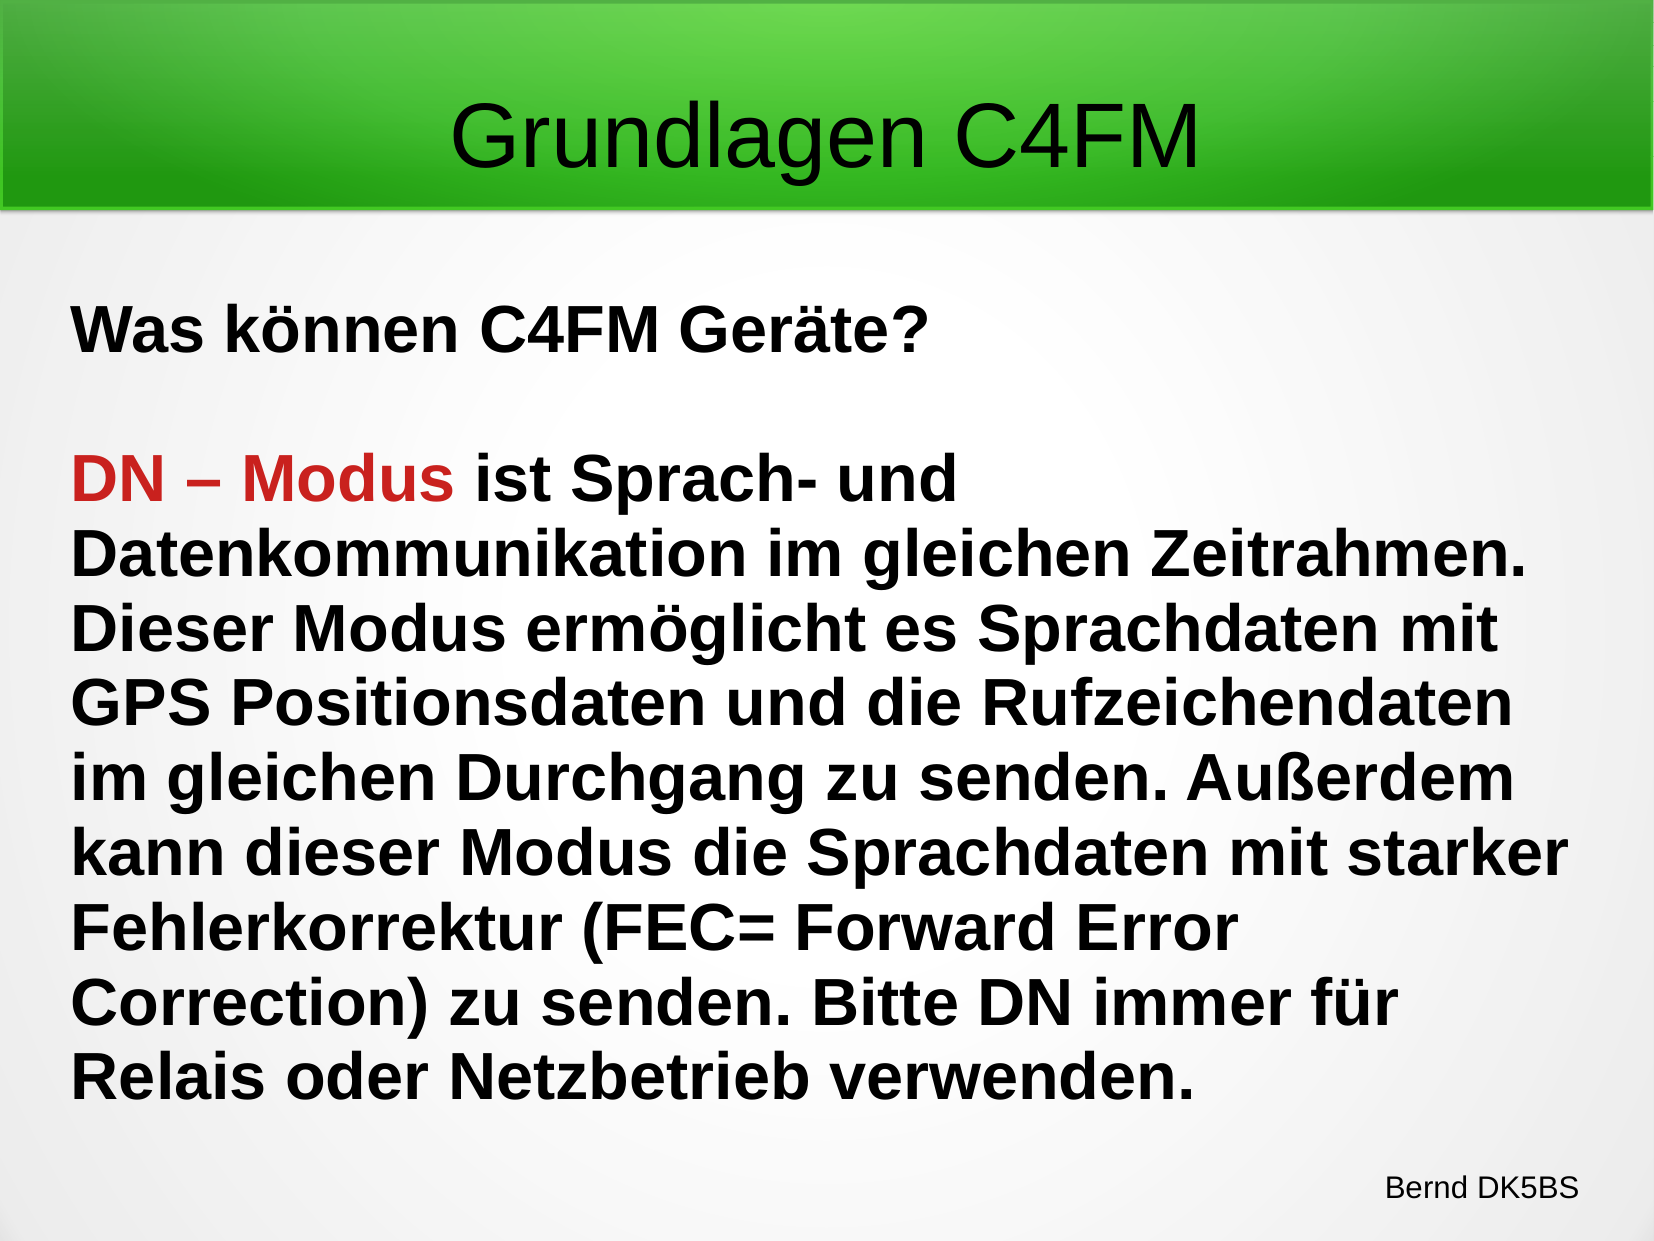

# Grundlagen C4FM
Was können C4FM Geräte?
DN – Modus ist Sprach- und Datenkommunikation im gleichen Zeitrahmen. Dieser Modus ermöglicht es Sprachdaten mit GPS Positionsdaten und die Rufzeichendaten im gleichen Durchgang zu senden. Außerdem kann dieser Modus die Sprachdaten mit starker Fehlerkorrektur (FEC= Forward Error Correction) zu senden. Bitte DN immer für Relais oder Netzbetrieb verwenden.
Bernd DK5BS